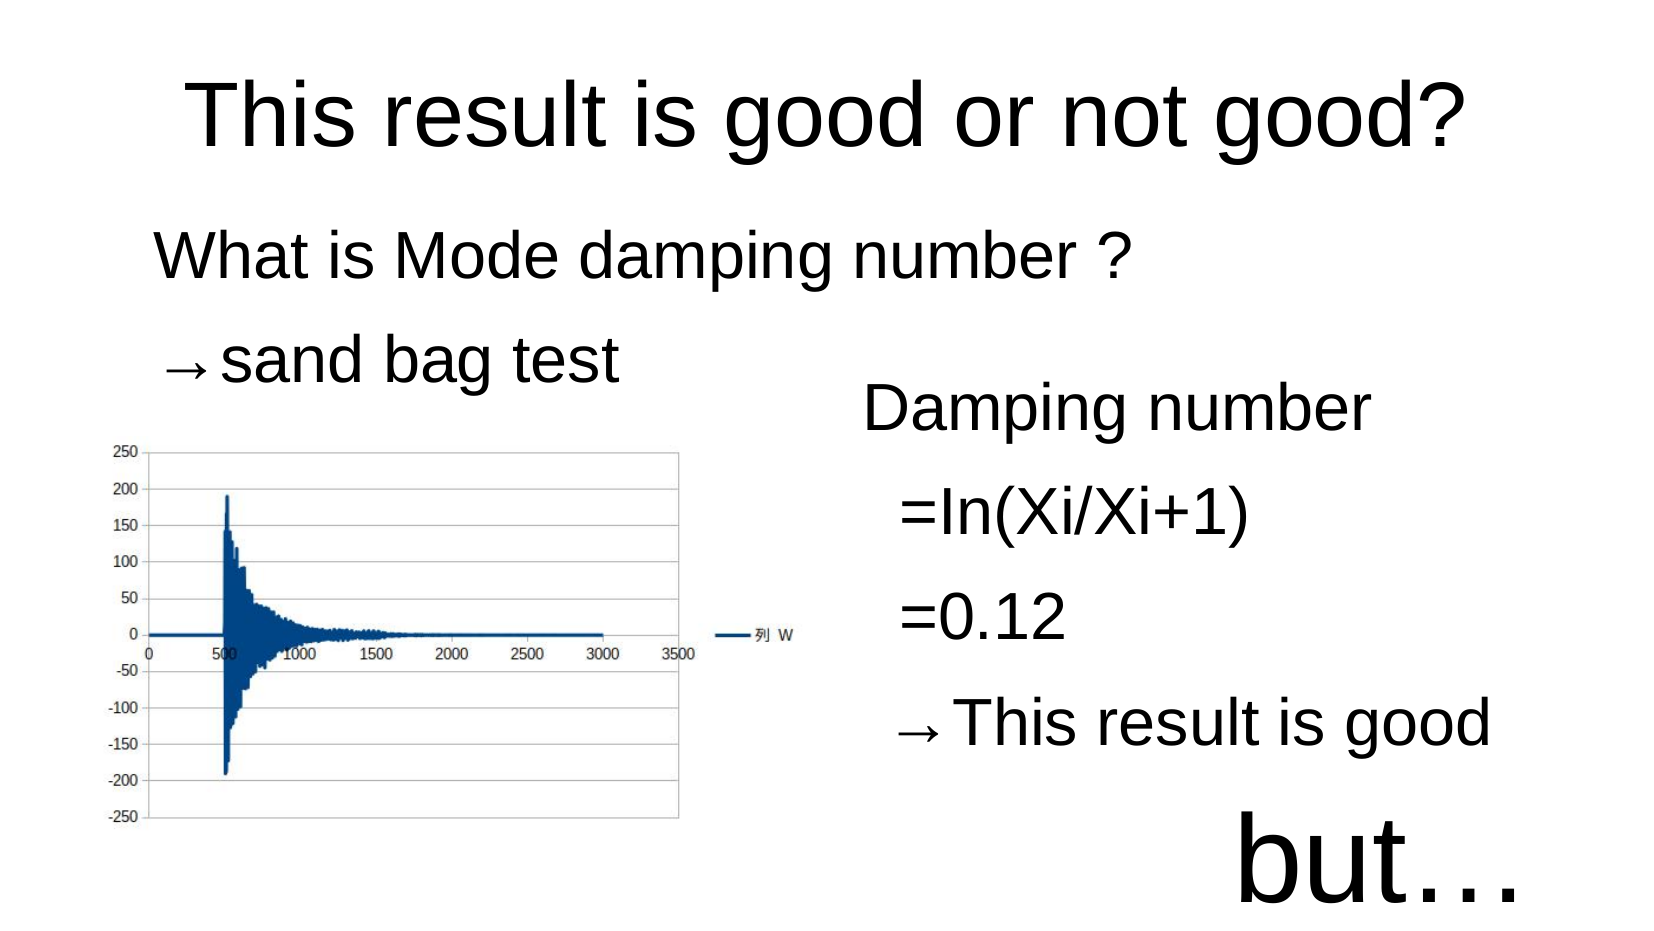

# This result is good or not good?
What is Mode damping number ?
→sand bag test
Damping number
 =In(Xi/Xi+1)
 =0.12
→This result is good
 but…